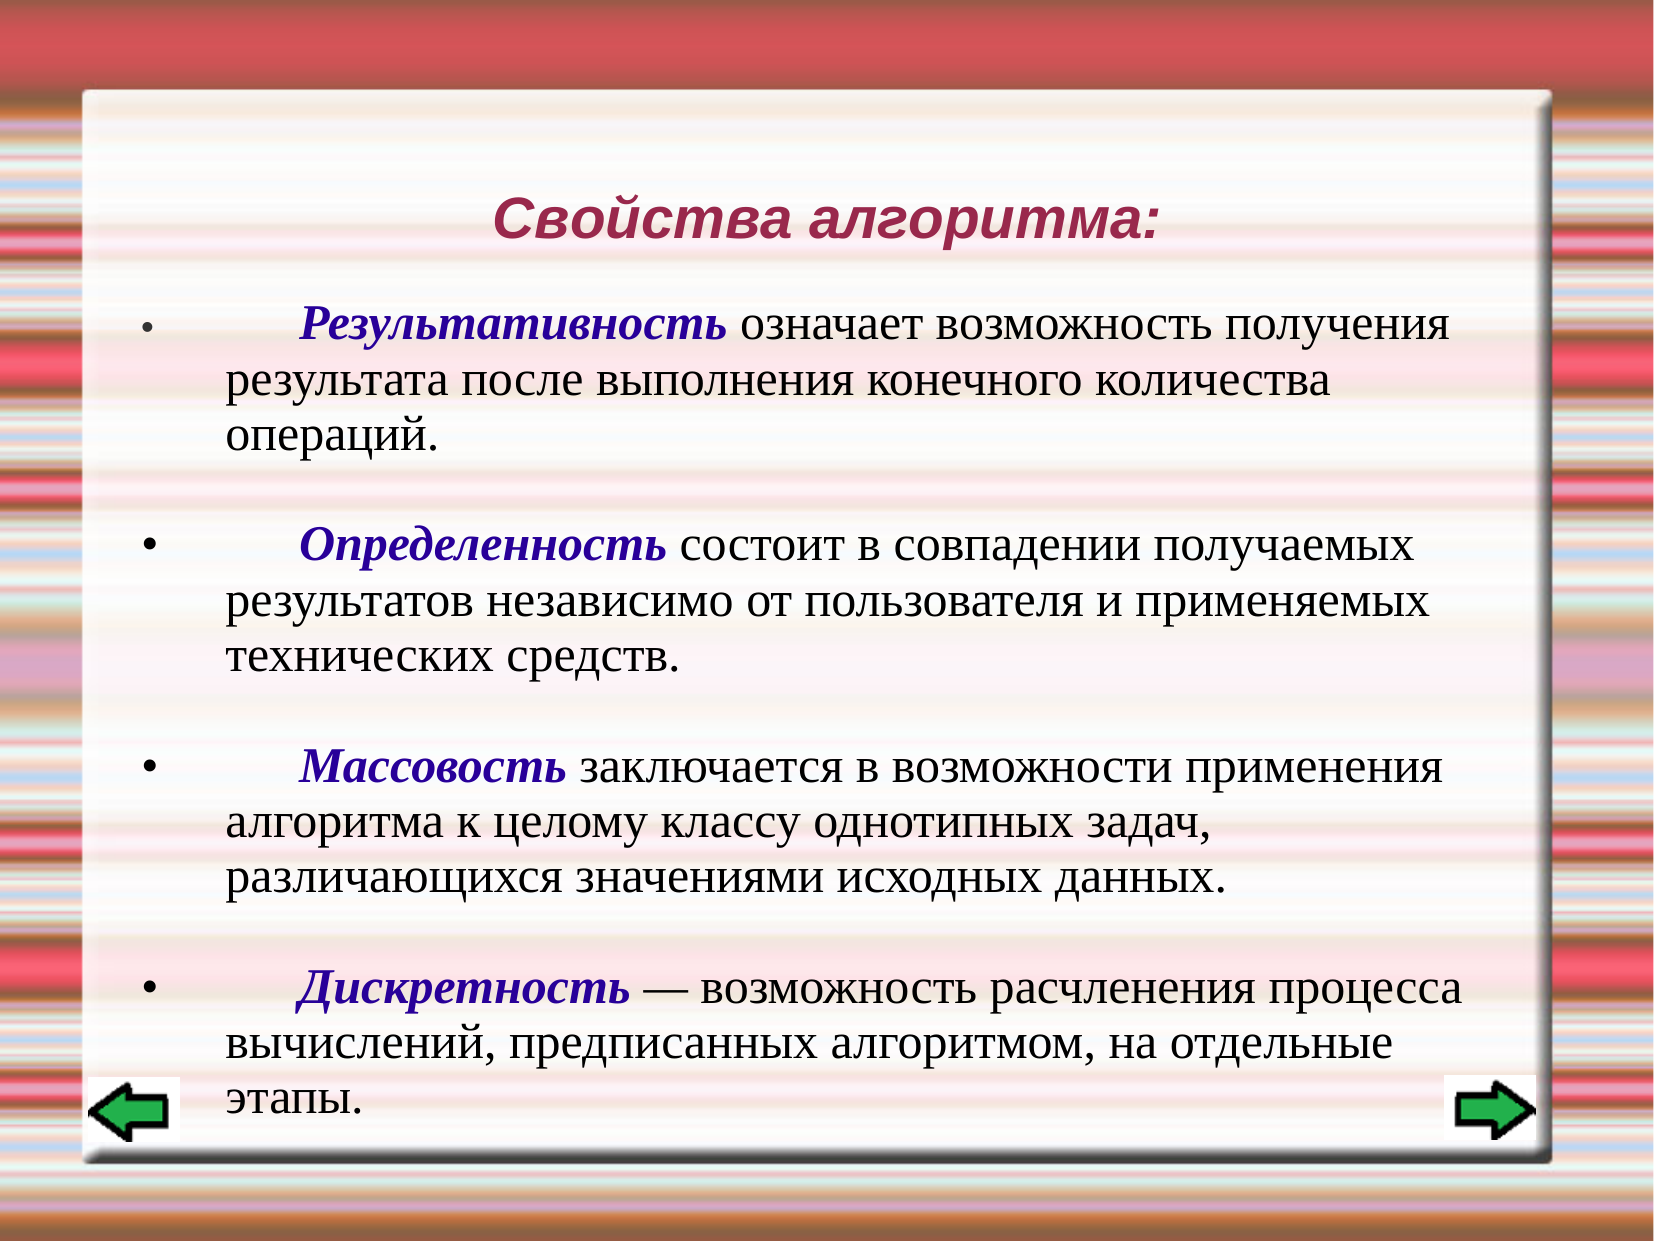

# Свойства алгоритма:
•	Результативность означает возможность получения результата после выполнения конечного количества операций.
•	Определенность состоит в совпадении получаемых результатов независимо от пользователя и применяемых технических средств.
•	Массовость заключается в возможности применения алгоритма к целому классу однотипных задач, различающихся значениями исходных данных.
•	Дискретность — возможность расчленения процесса вычислений, предписанных алгоритмом, на отдельные этапы.